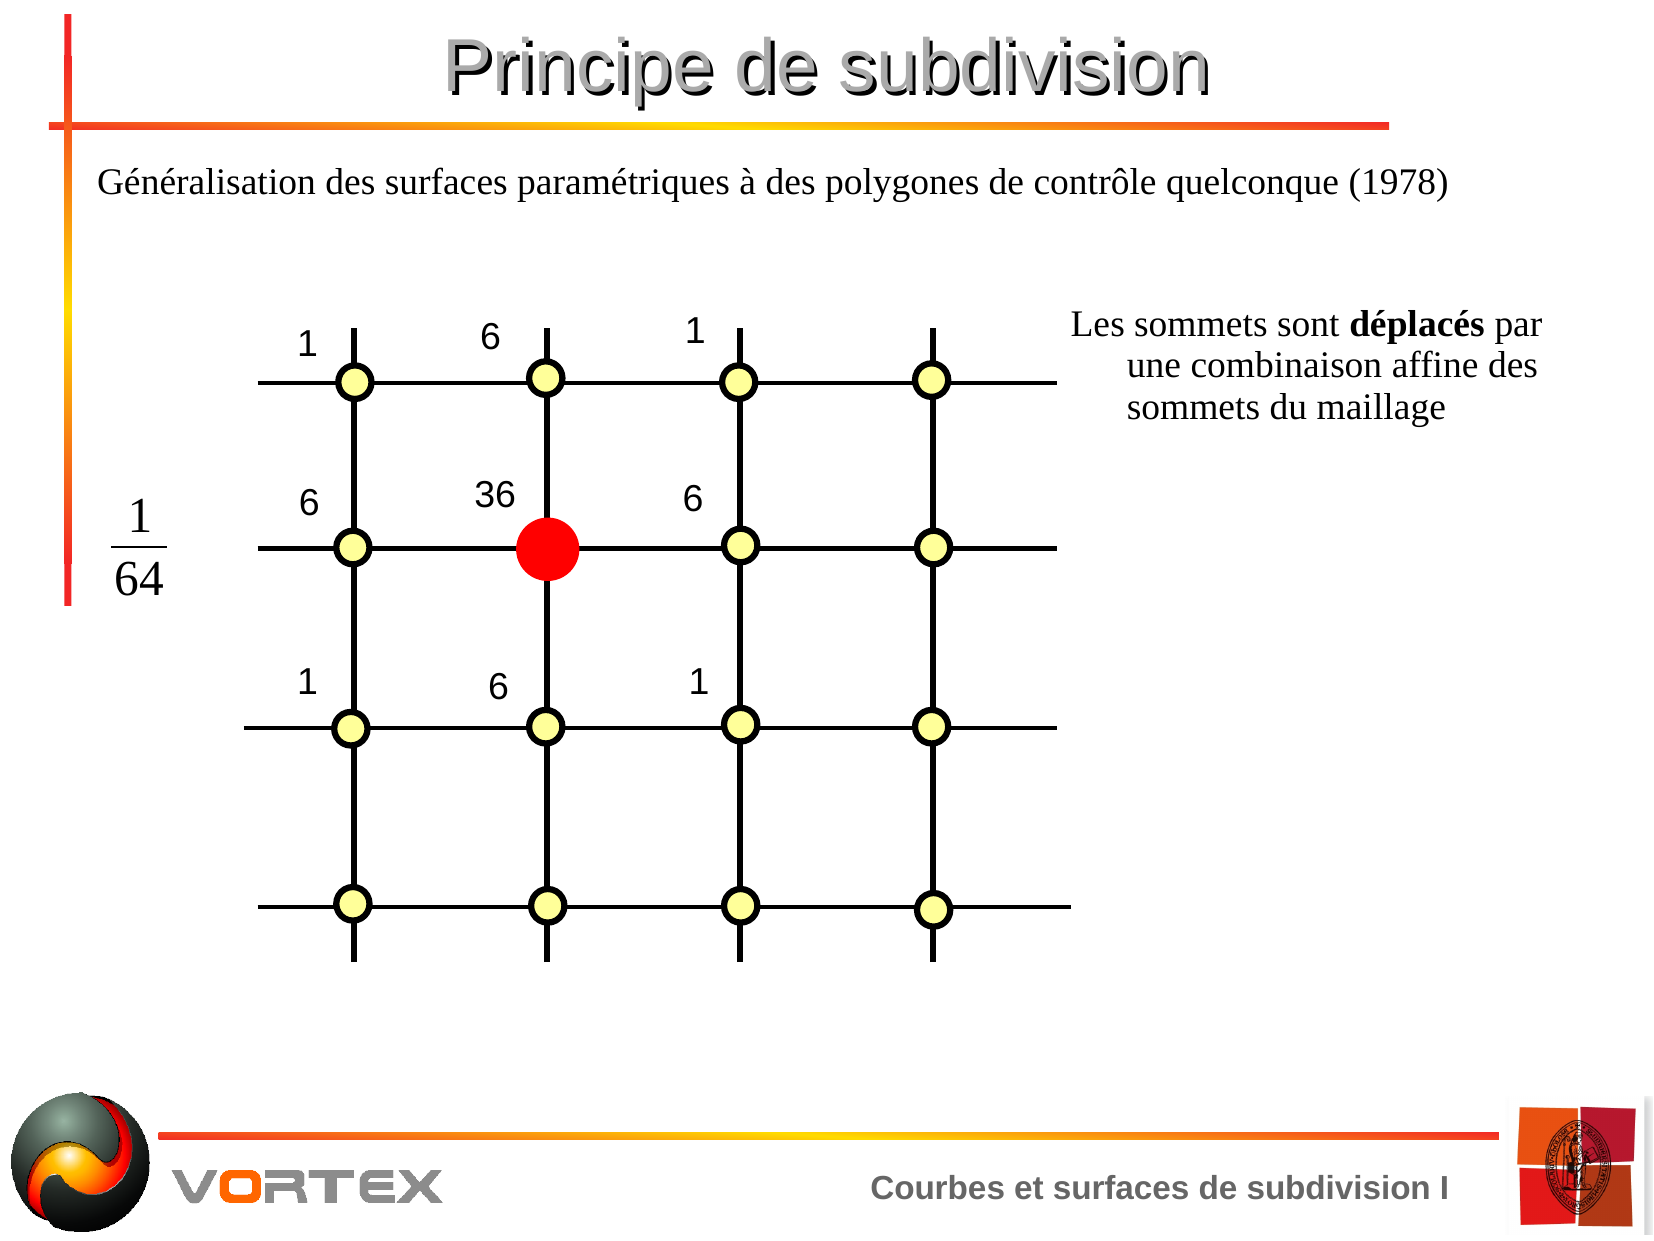

# Principe de subdivision
Généralisation des surfaces paramétriques à des polygones de contrôle quelconque (1978)
Les sommets sont déplacés par une combinaison affine des sommets du maillage
1
6
1
36
6
6
1
1
6